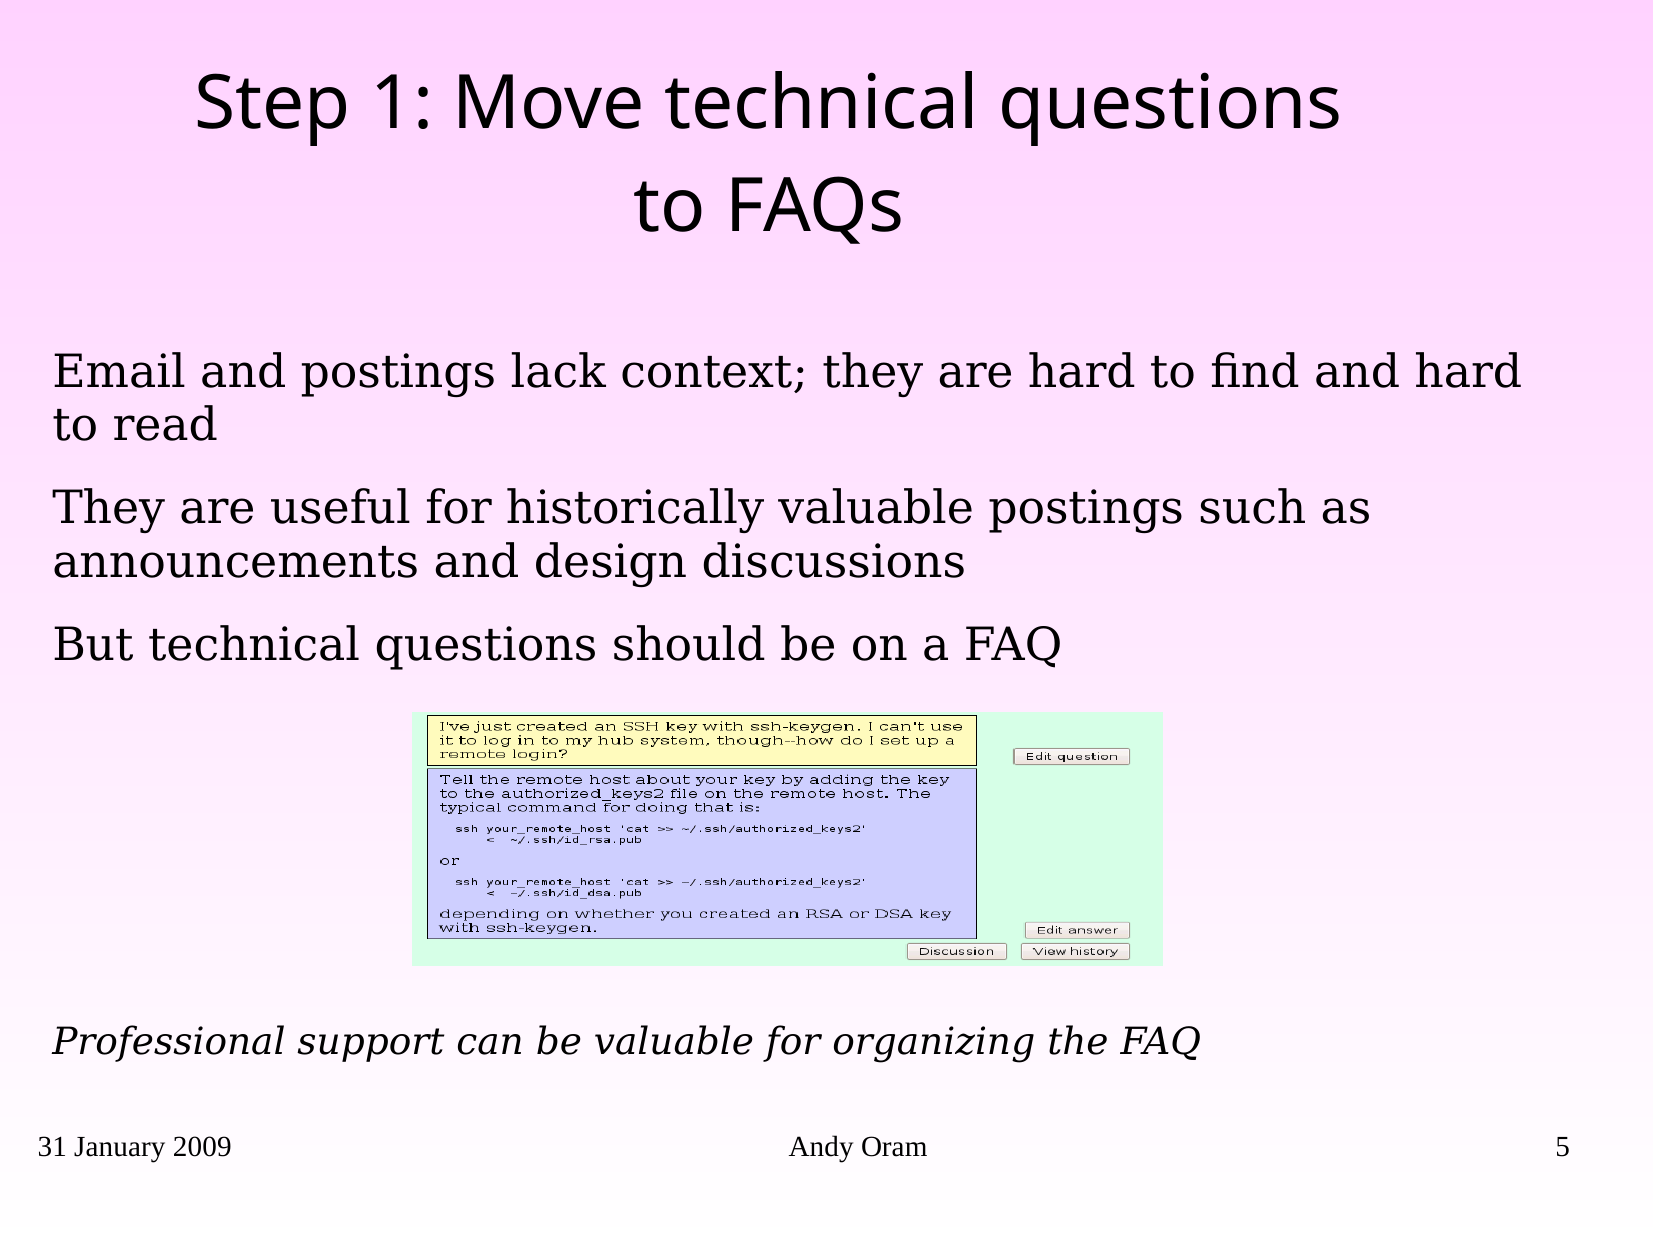

Step 1: Move technical questions to FAQs
Email and postings lack context; they are hard to find and hard to read
They are useful for historically valuable postings such as announcements and design discussions
But technical questions should be on a FAQ
Professional support can be valuable for organizing the FAQ
5